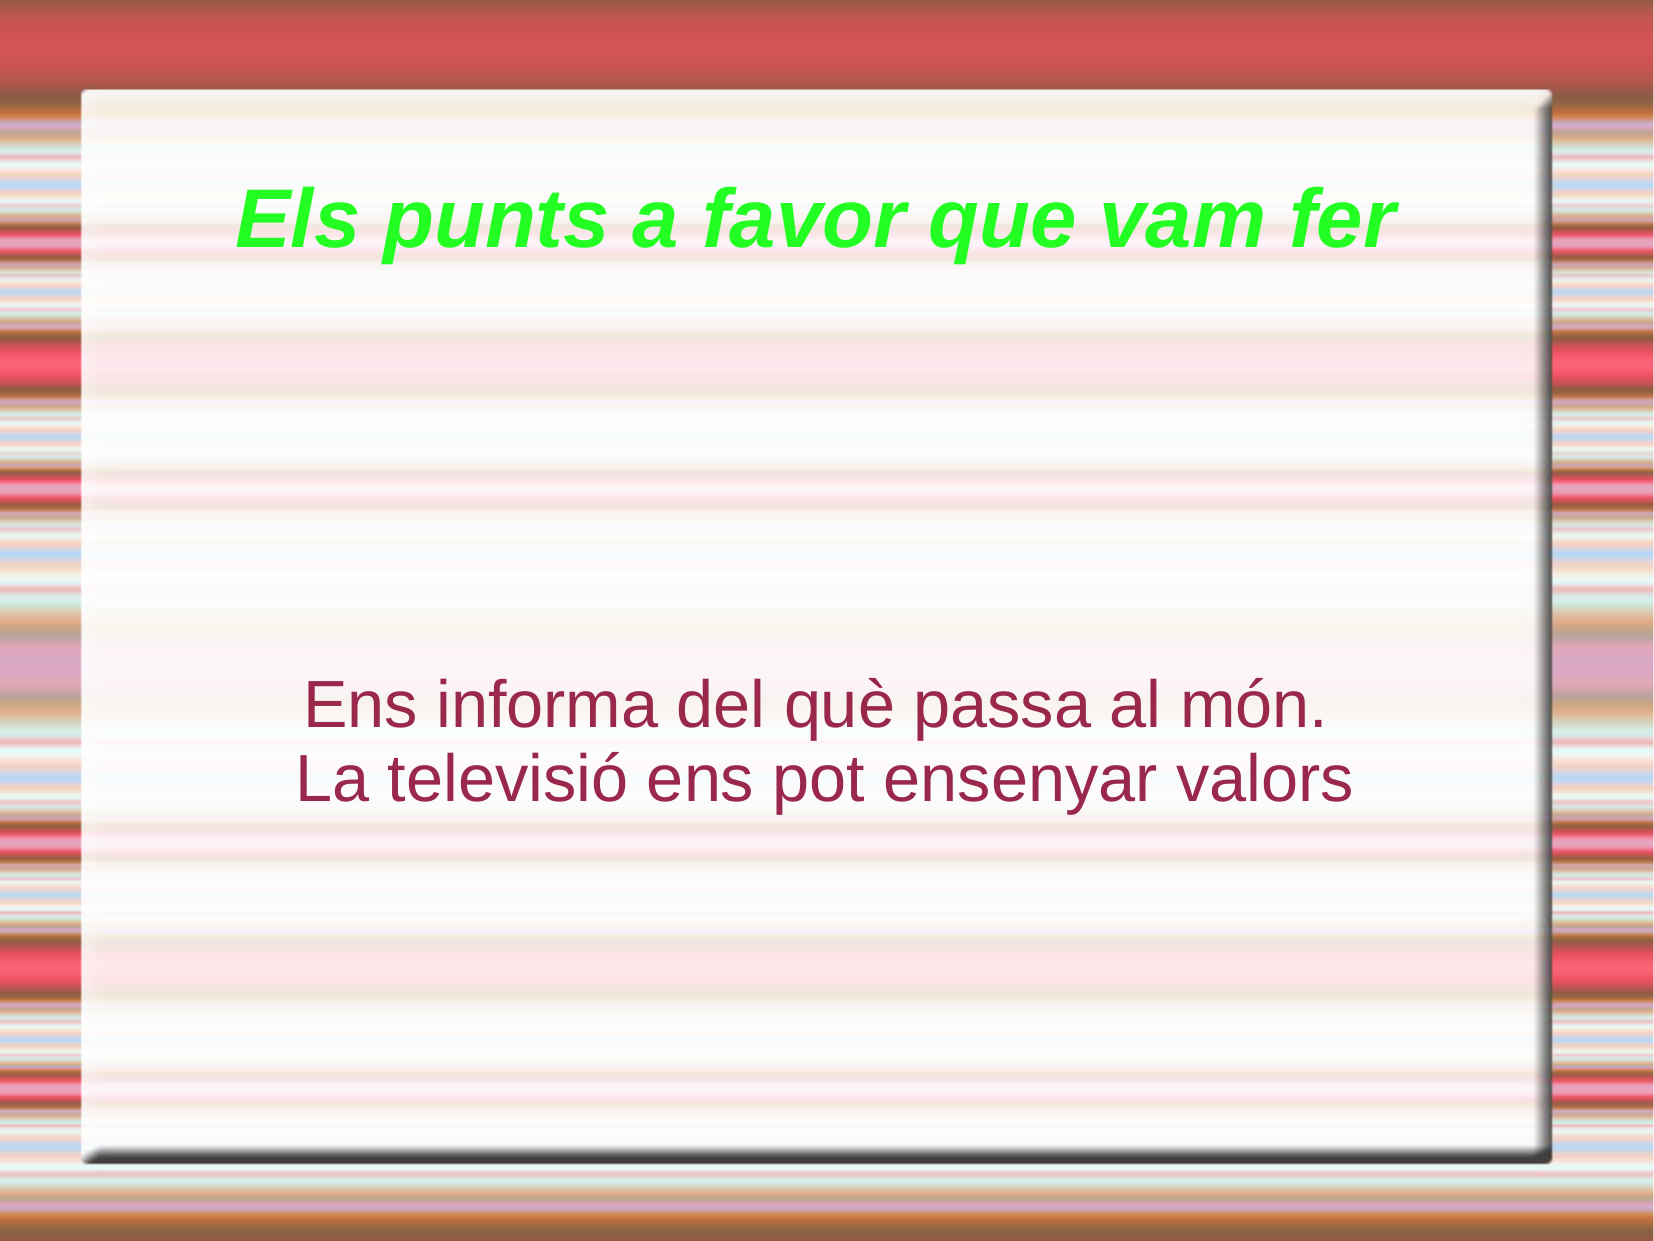

# Els punts a favor que vam fer
Ens informa del què passa al món.
La televisió ens pot ensenyar valors